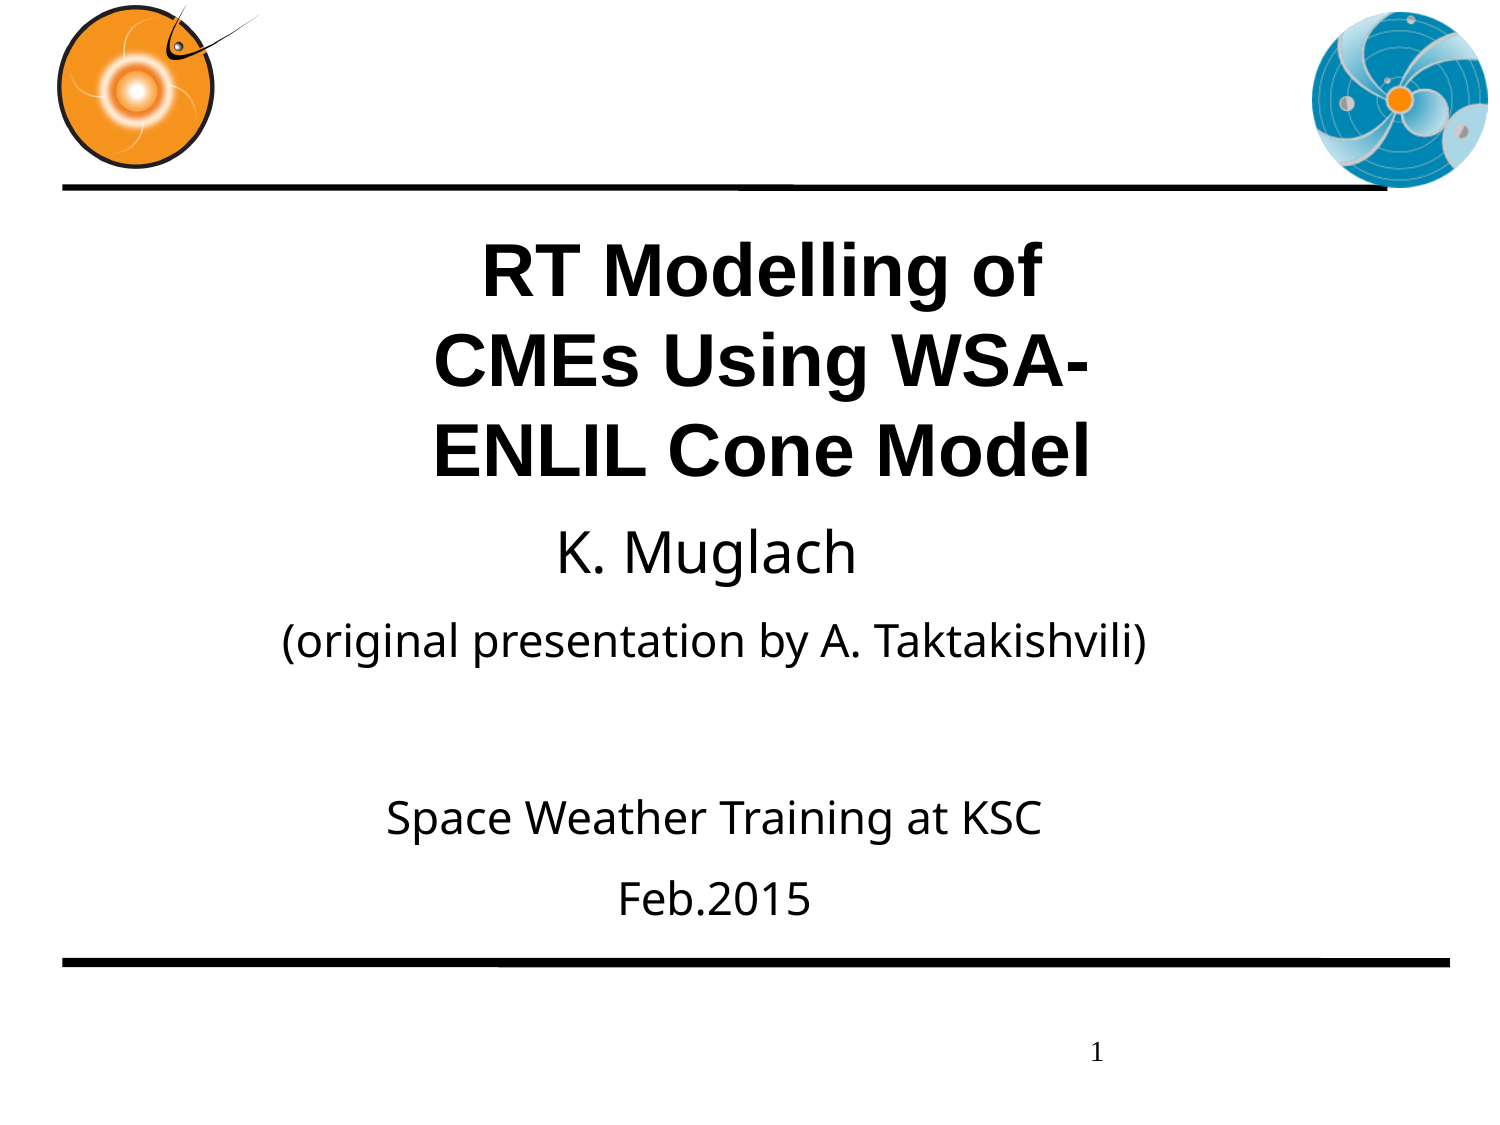

RT Modelling of CMEs Using WSA-ENLIL Cone Model
K. Muglach
(original presentation by A. Taktakishvili)
Space Weather Training at KSC
Feb.2015